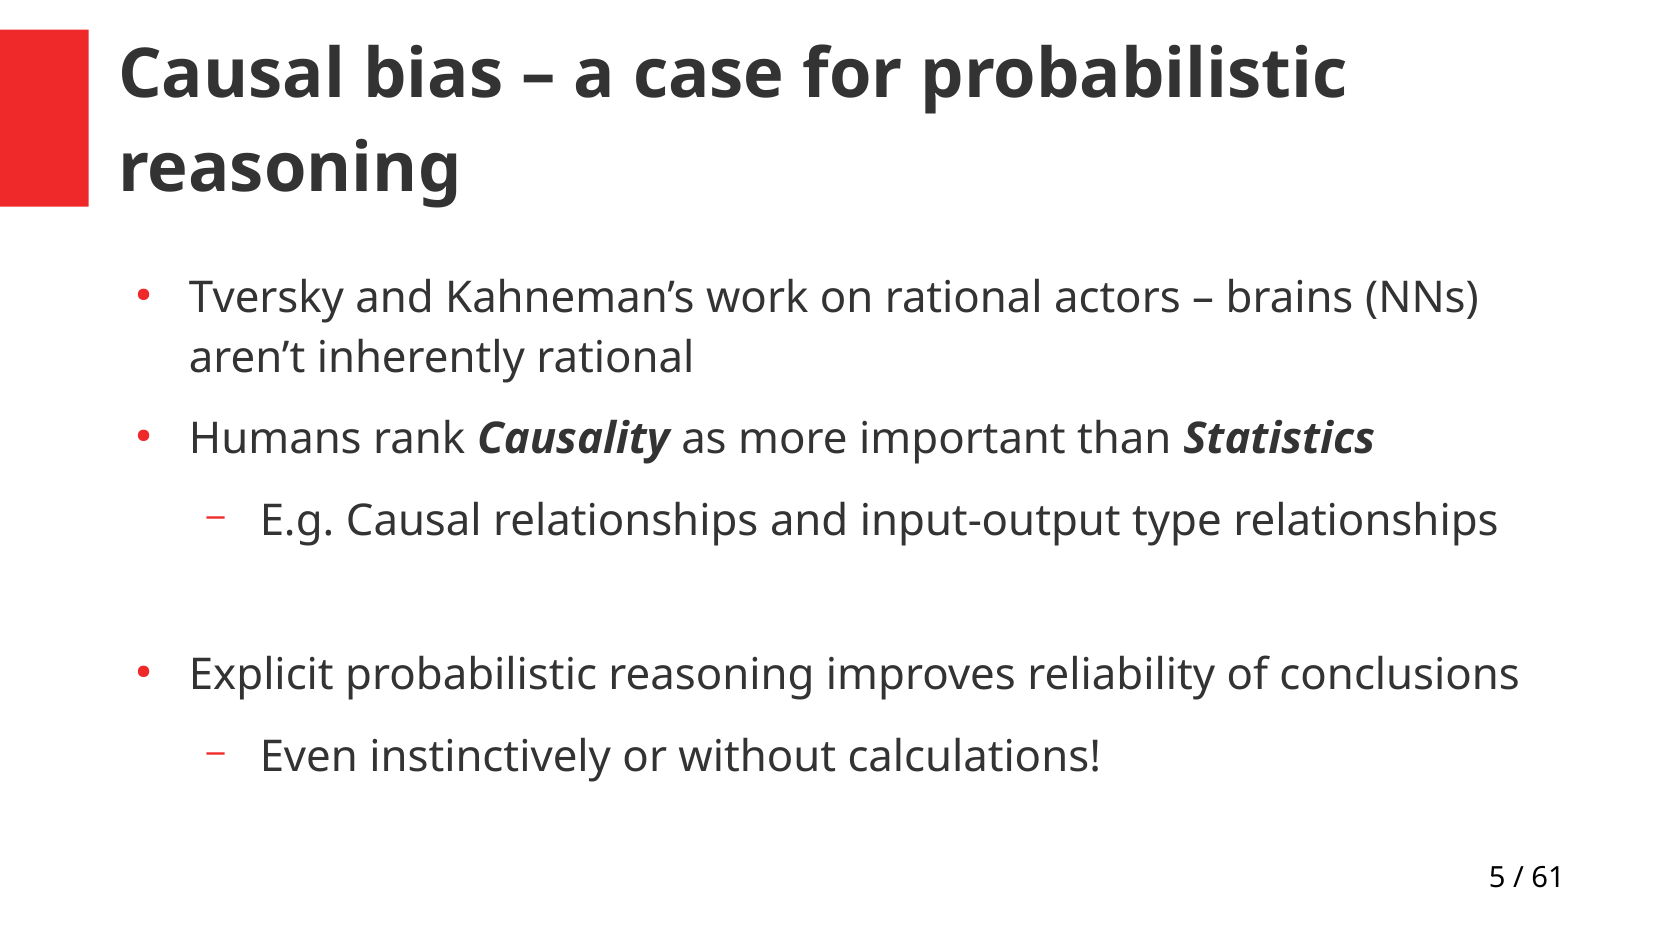

# Causal bias – a case for probabilistic reasoning
Tversky and Kahneman’s work on rational actors – brains (NNs) aren’t inherently rational
Humans rank Causality as more important than Statistics
E.g. Causal relationships and input-output type relationships
Explicit probabilistic reasoning improves reliability of conclusions
Even instinctively or without calculations!
5